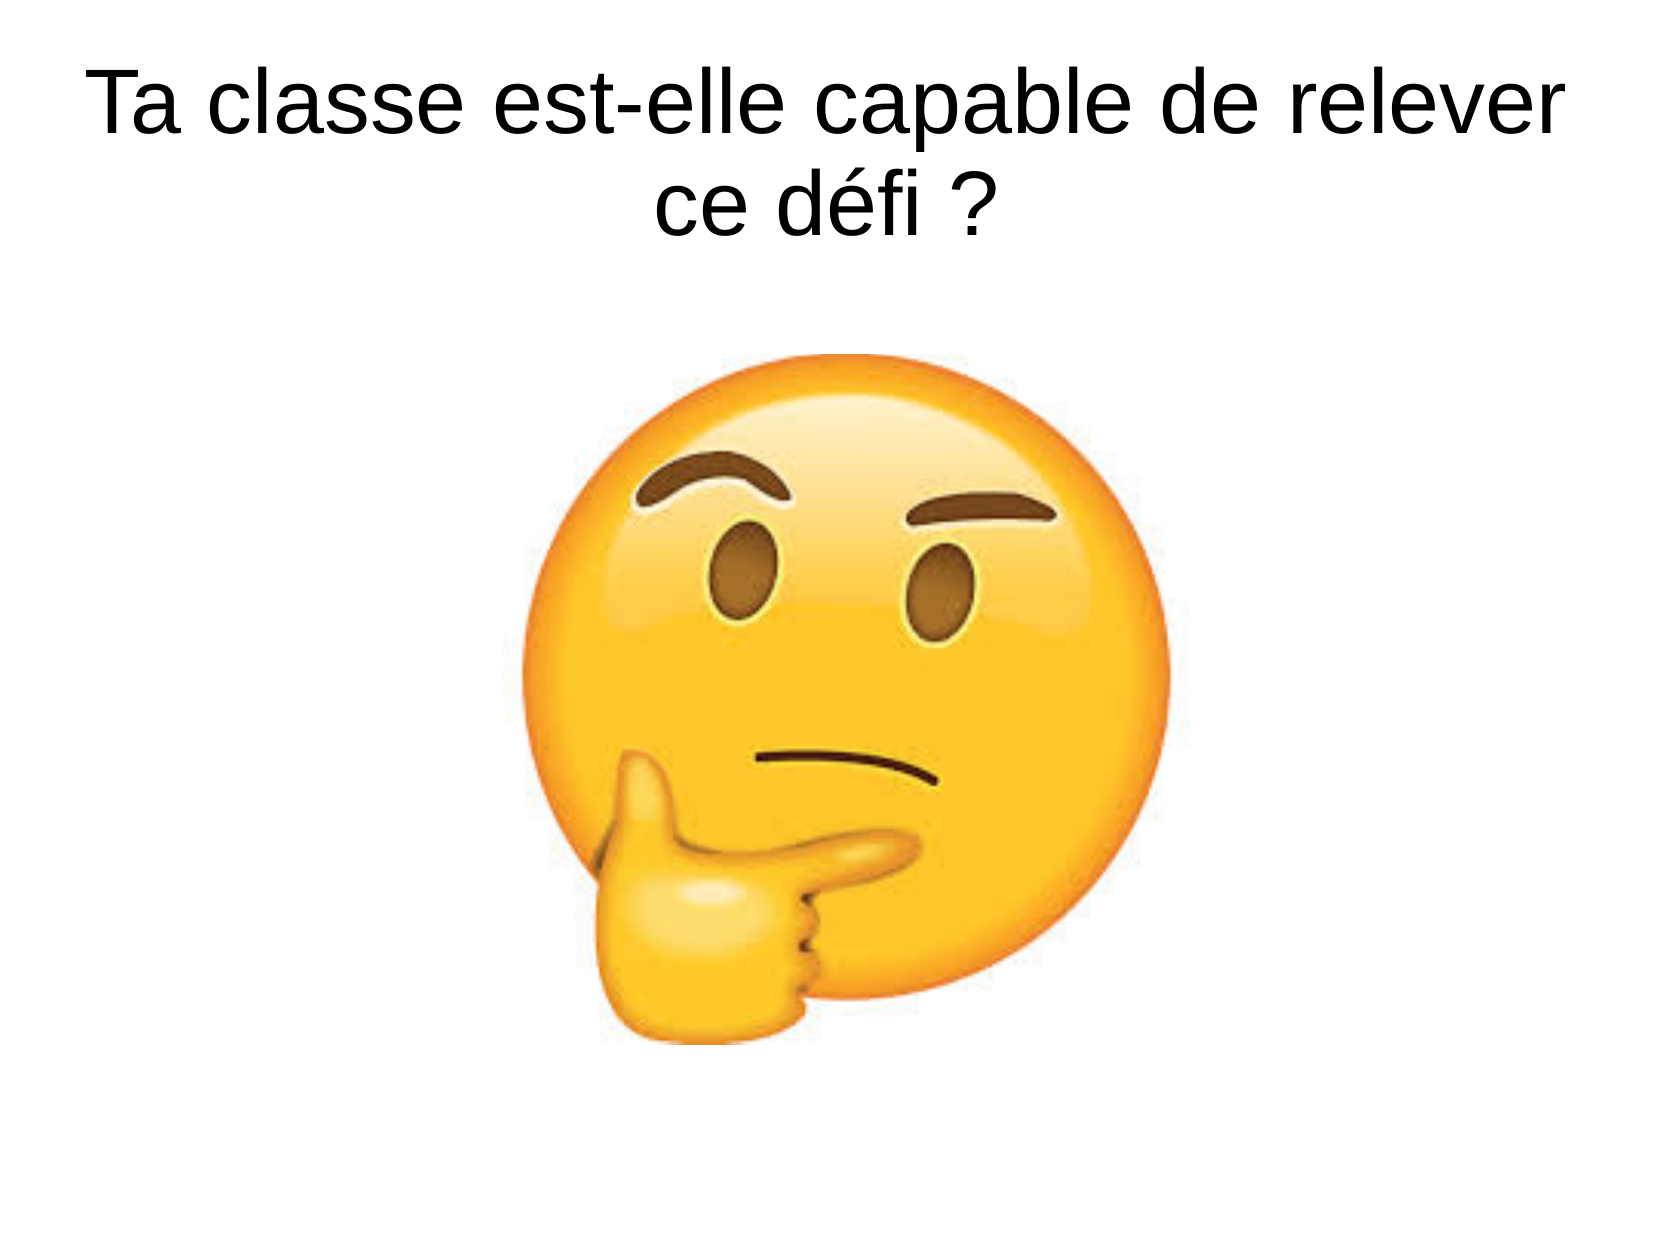

# Ta classe est-elle capable de relever ce défi ?